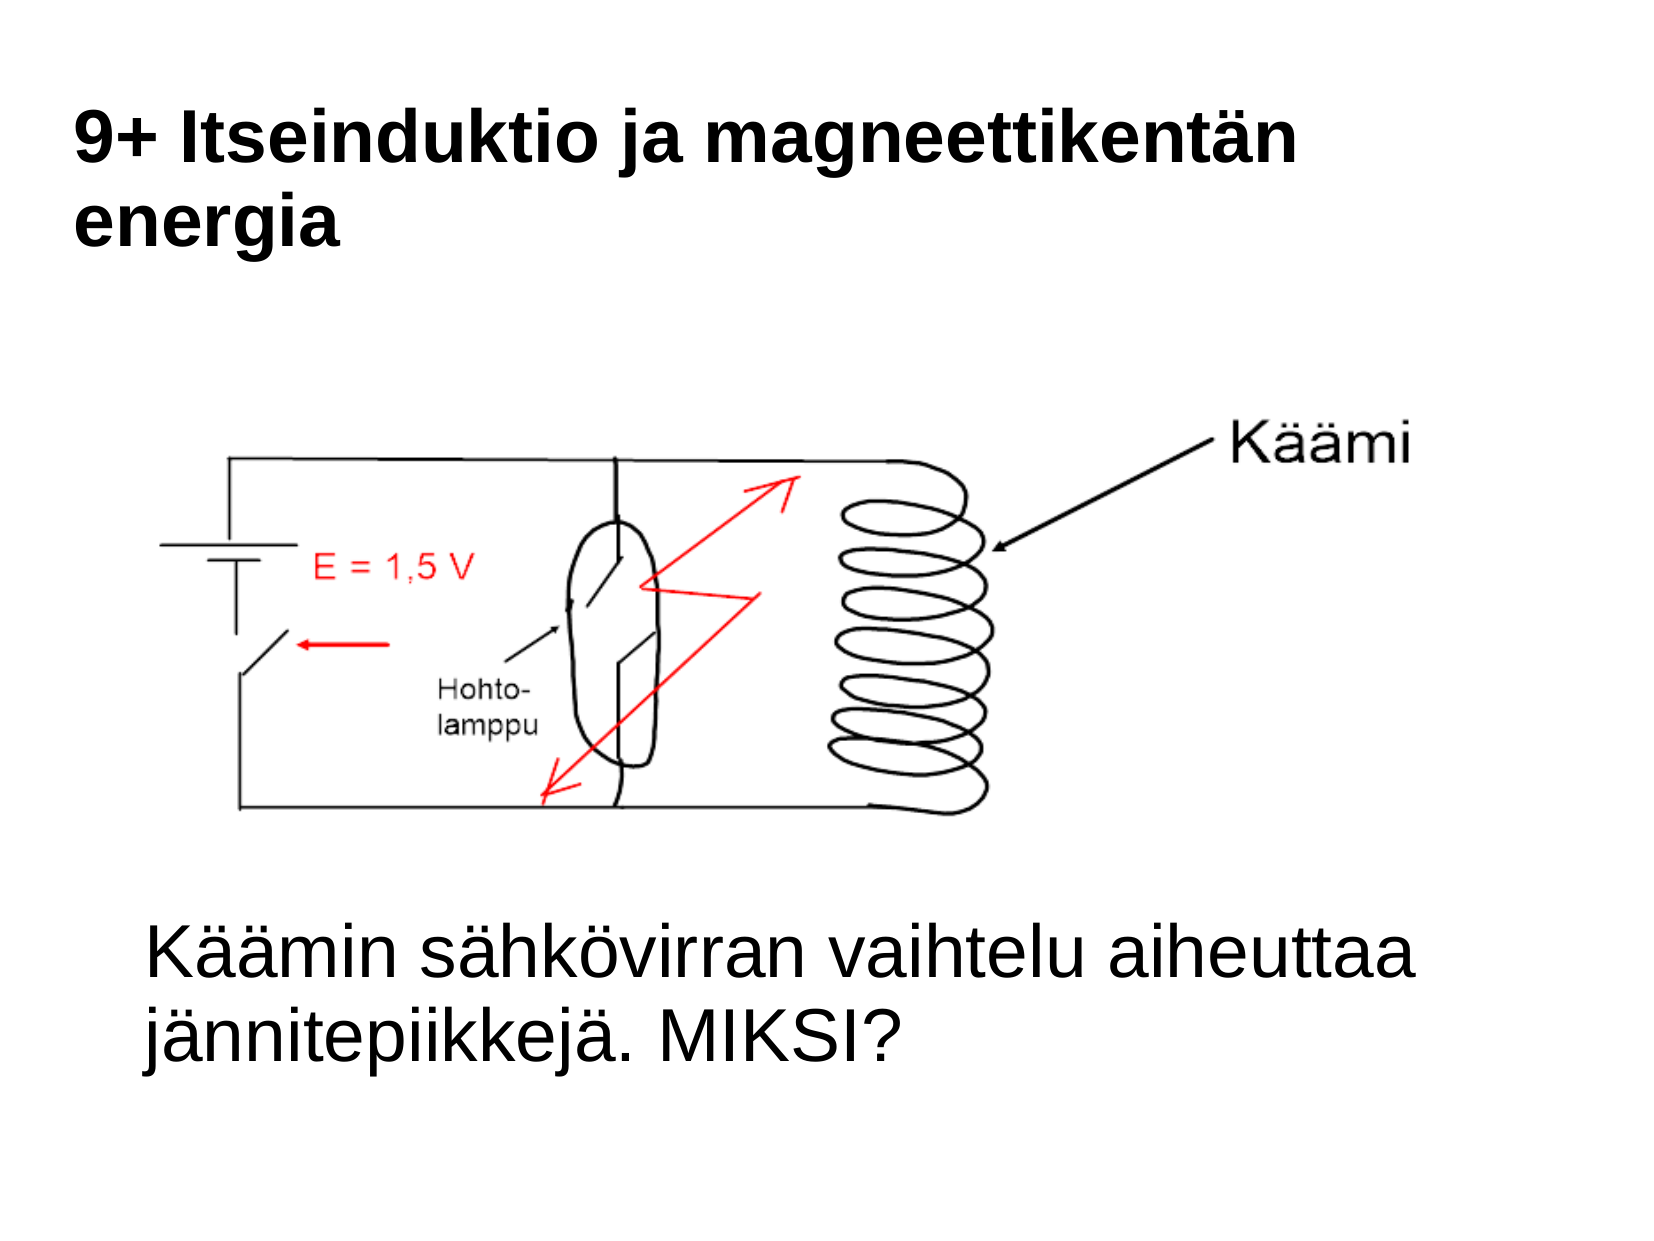

9+ Itseinduktio ja magneettikentän energia
Käämin sähkövirran vaihtelu aiheuttaa jännitepiikkejä. MIKSI?